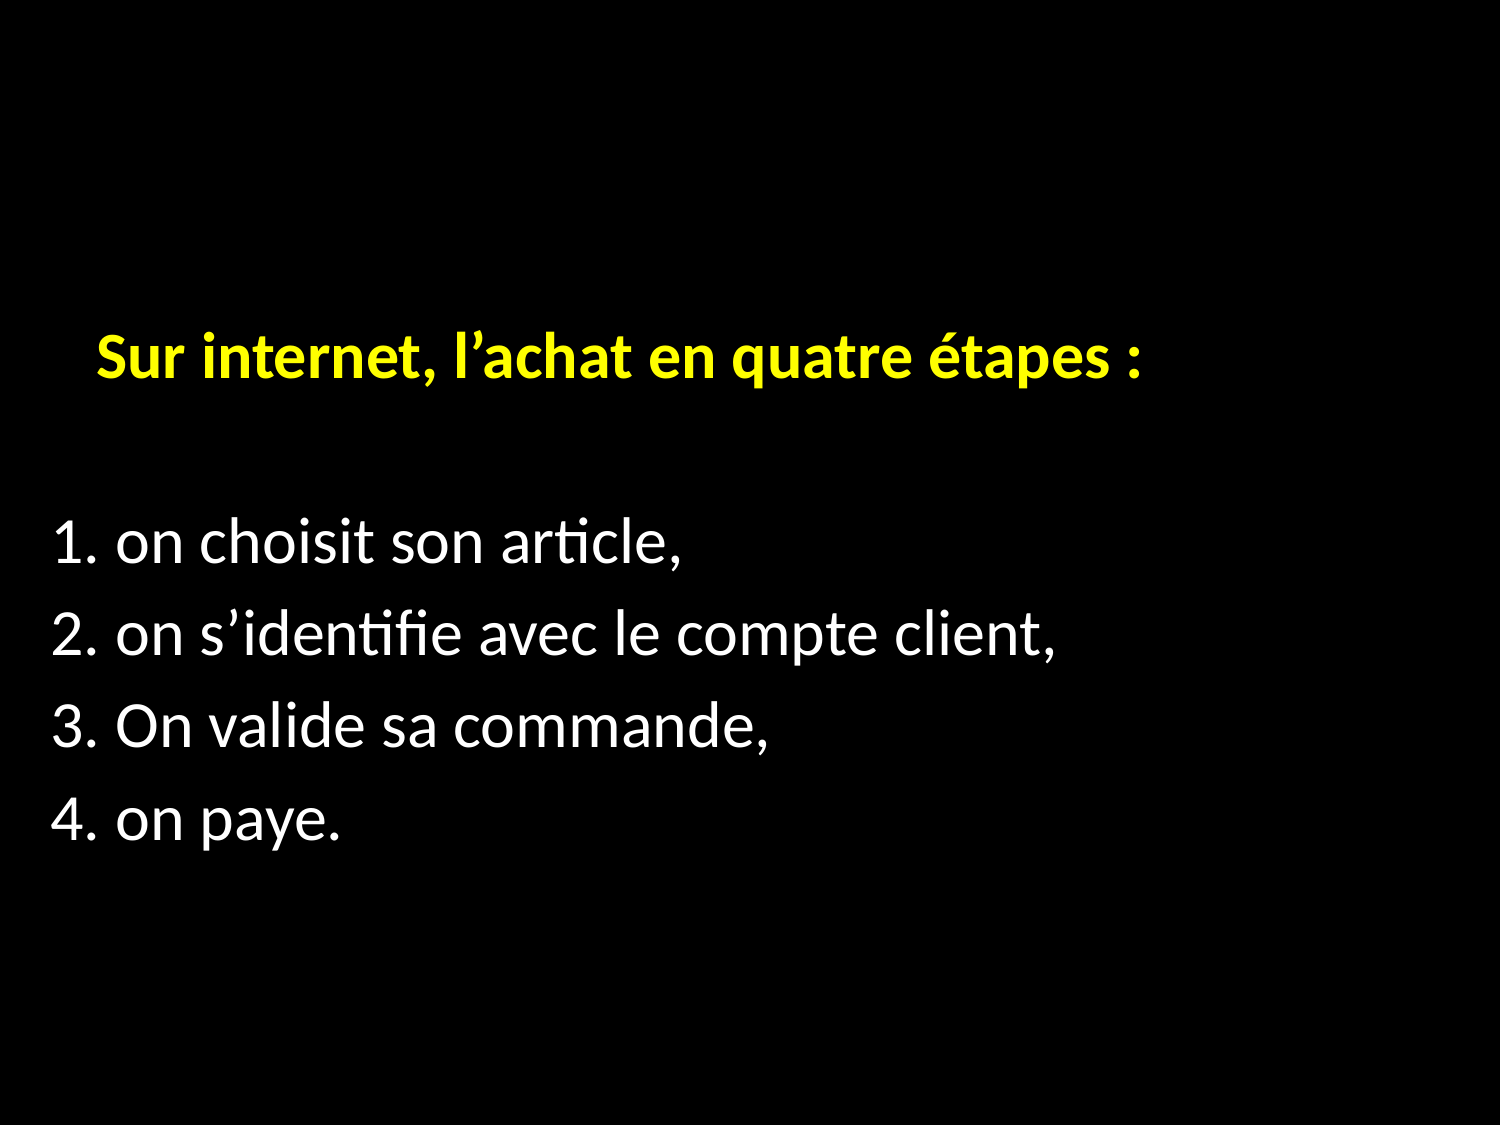

# Sur internet, l’achat en quatre étapes :
1. on choisit son article,
2. on s’identifie avec le compte client,
3. On valide sa commande,
4. on paye.